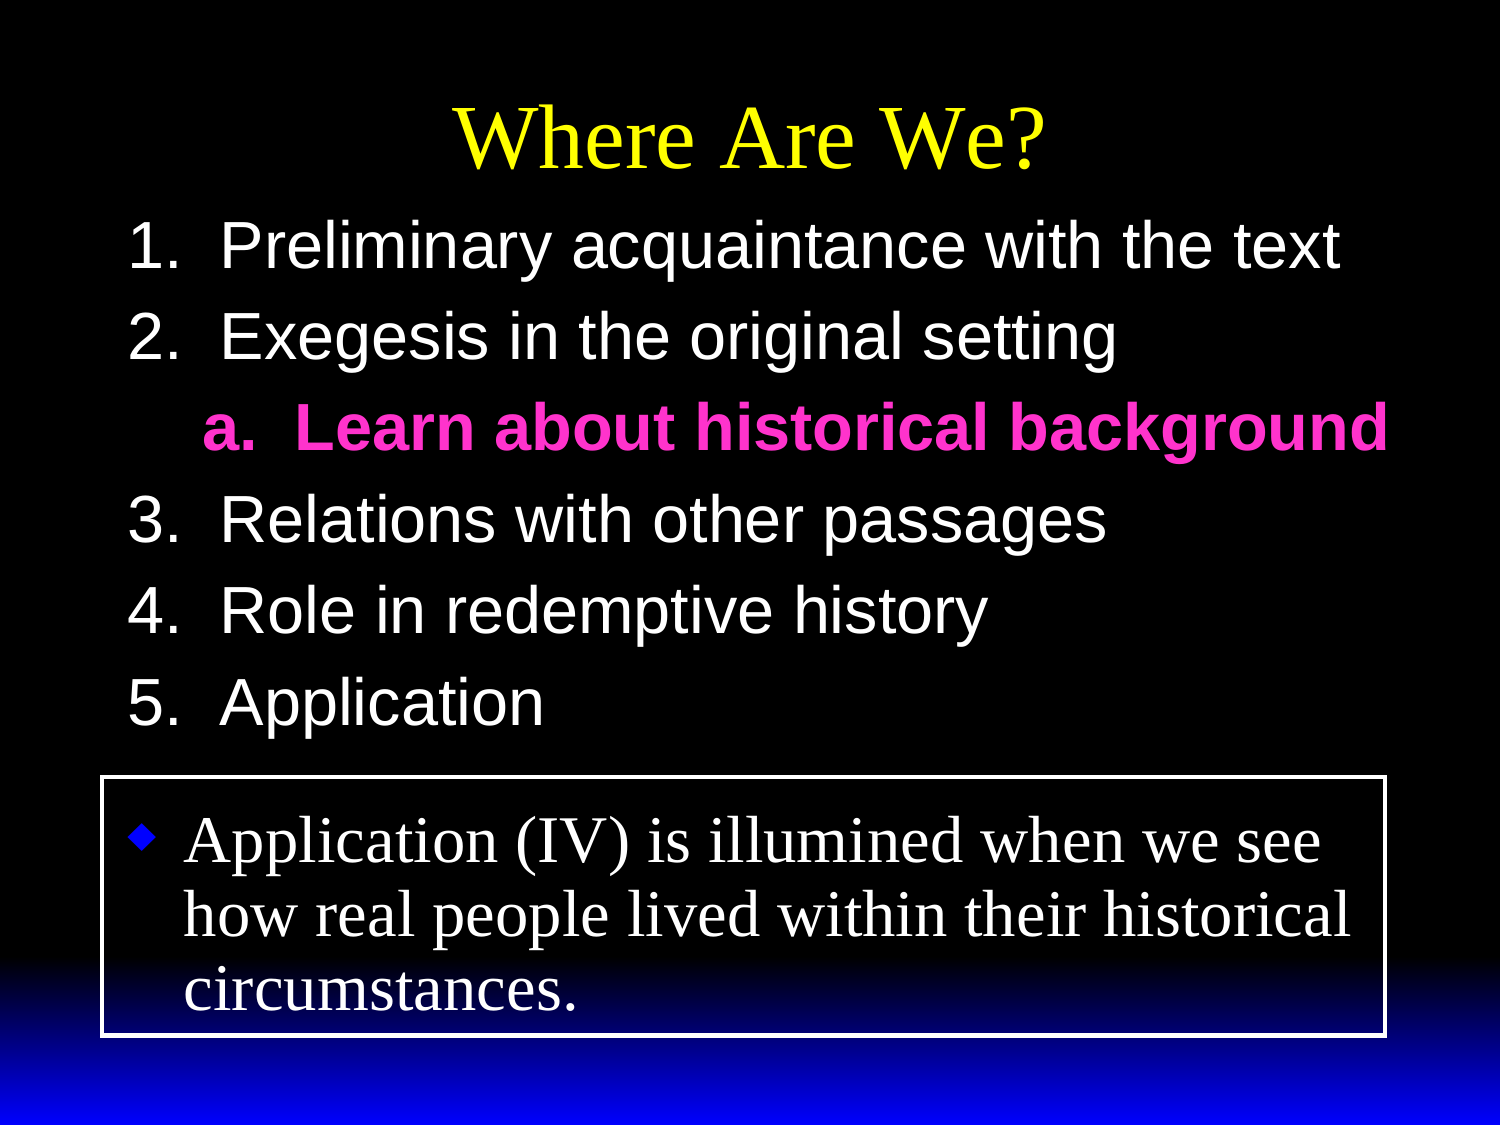

# Where Are We?
1. Preliminary acquaintance with the text
2. Exegesis in the original setting
a. Learn about historical background
3. Relations with other passages
4. Role in redemptive history
5. Application
Application (IV) is illumined when we see how real people lived within their historical circumstances.